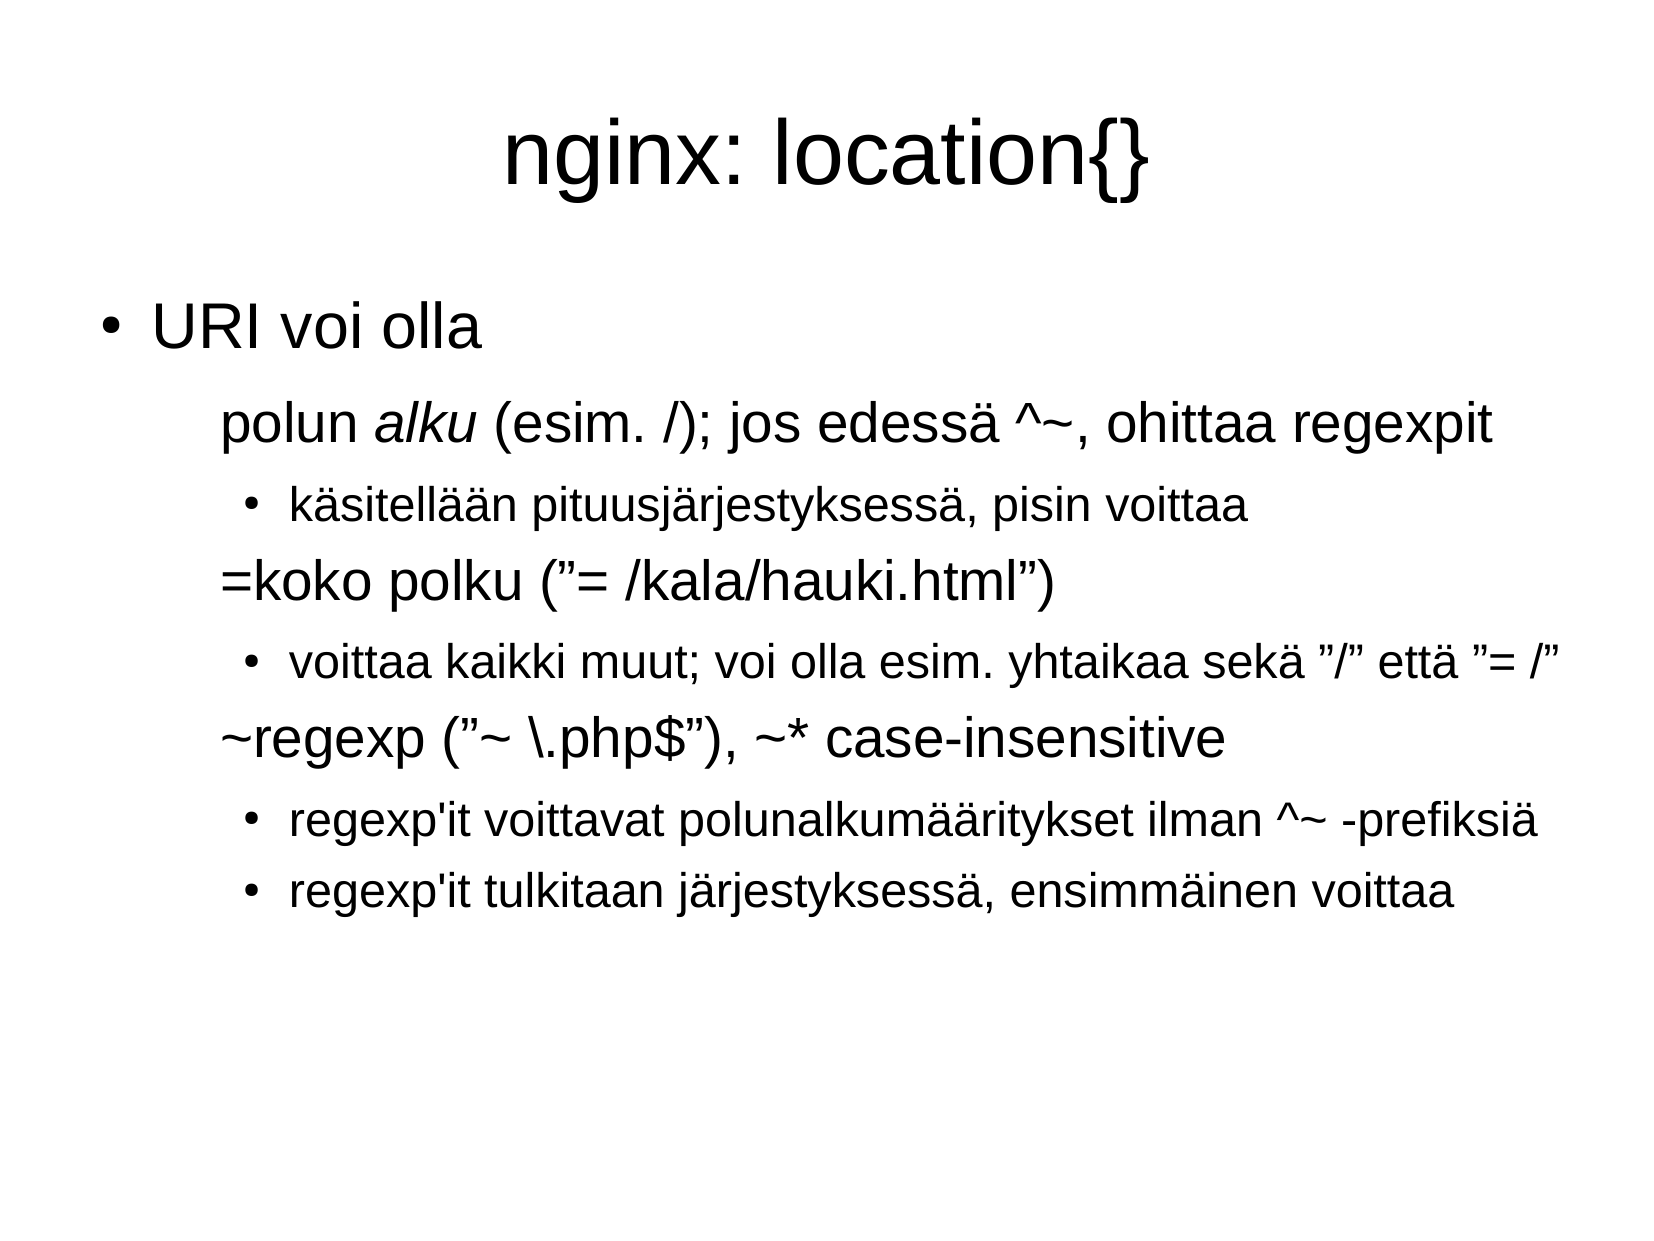

# nginx: location{}
URI voi olla
polun alku (esim. /); jos edessä ^~, ohittaa regexpit
käsitellään pituusjärjestyksessä, pisin voittaa
=koko polku (”= /kala/hauki.html”)
voittaa kaikki muut; voi olla esim. yhtaikaa sekä ”/” että ”= /”
~regexp (”~ \.php$”), ~* case-insensitive
regexp'it voittavat polunalkumääritykset ilman ^~ -prefiksiä
regexp'it tulkitaan järjestyksessä, ensimmäinen voittaa